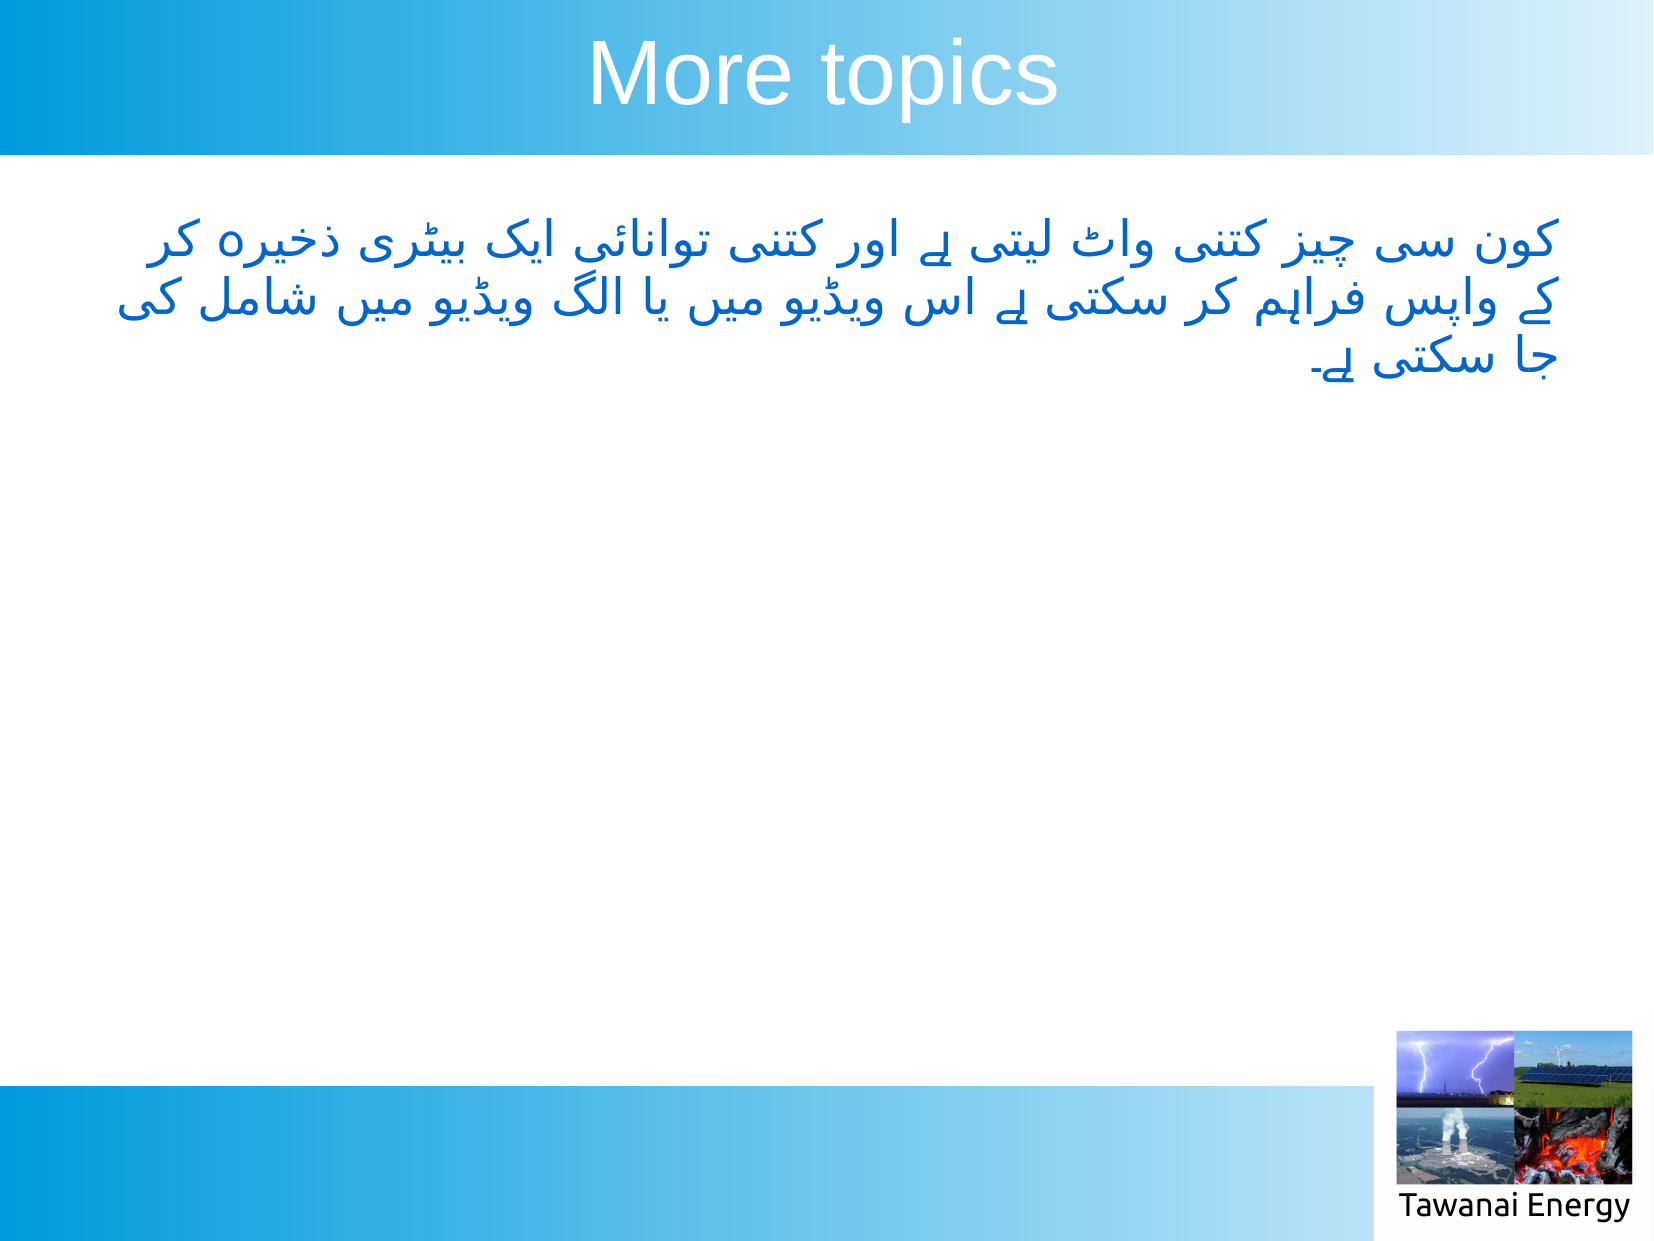

# More topics
کون سی چیز کتنی واٹ لیتی ہے اور کتنی توانائی ایک بیٹری ذخیرہ کر کے واپس فراہم کر سکتی ہے اس ویڈیو میں یا الگ ویڈیو میں شامل کی جا سکتی ہے۔